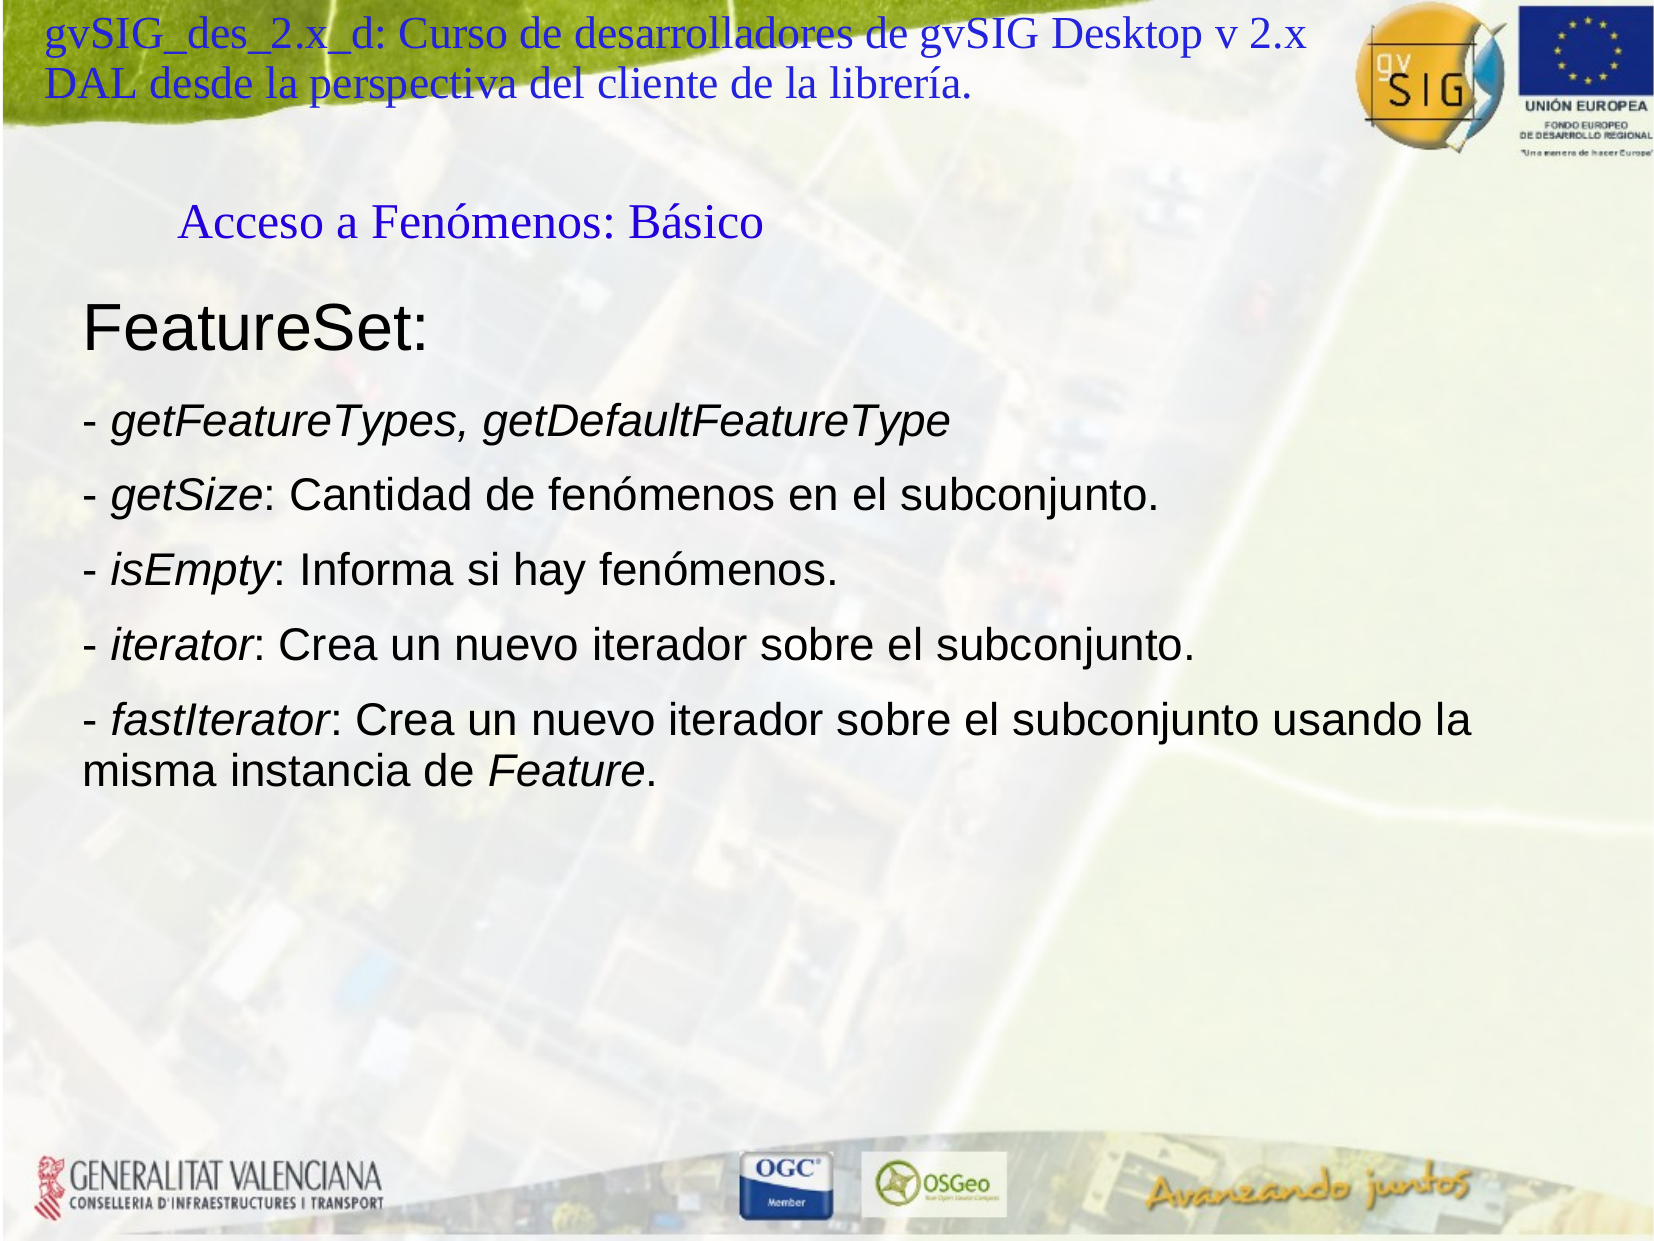

# Acceso a Fenómenos: Básico
FeatureSet:
- getFeatureTypes, getDefaultFeatureType
- getSize: Cantidad de fenómenos en el subconjunto.
- isEmpty: Informa si hay fenómenos.
- iterator: Crea un nuevo iterador sobre el subconjunto.
- fastIterator: Crea un nuevo iterador sobre el subconjunto usando la misma instancia de Feature.